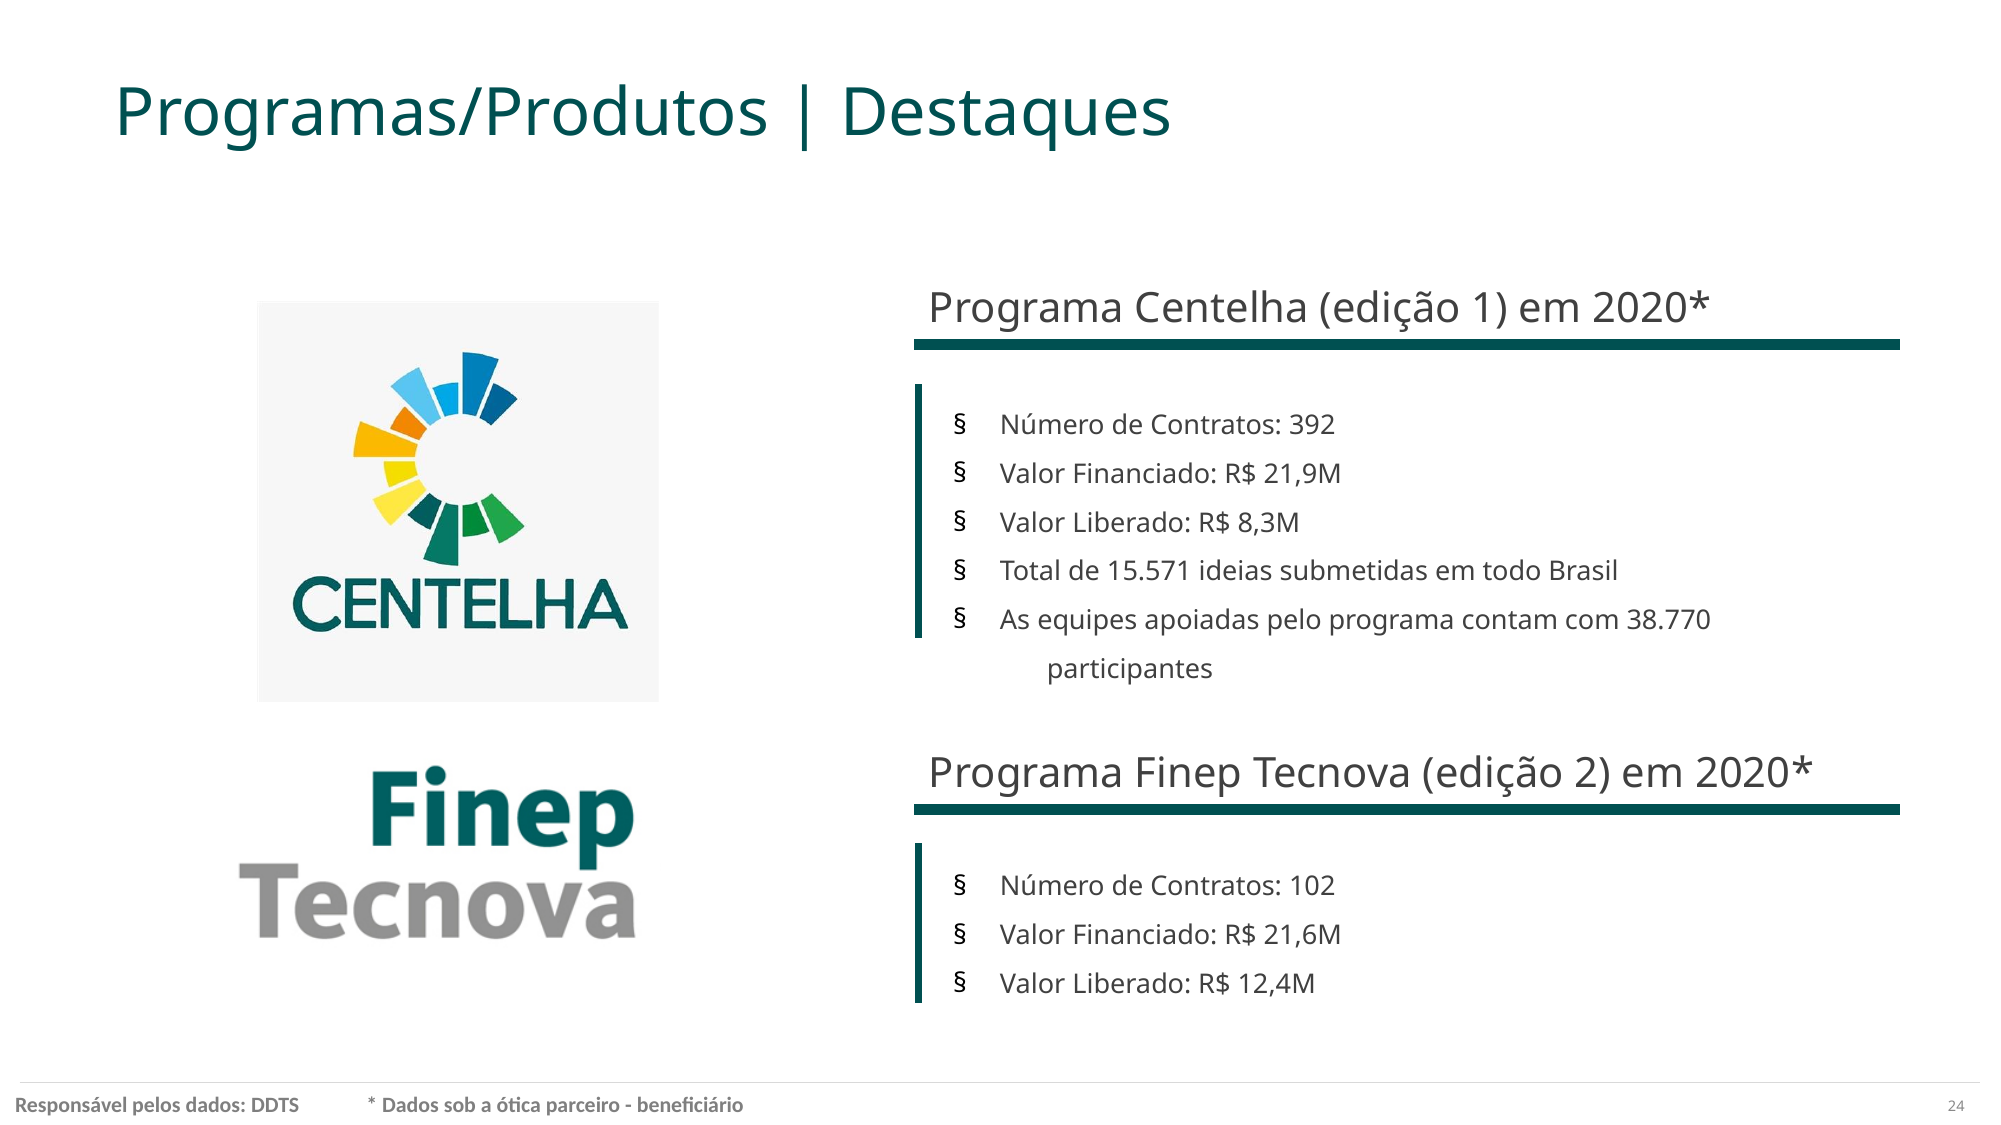

# Programas/Produtos | Destaques
Programa Centelha (edição 1) em 2020*
Número de Contratos: 392
Valor Financiado: R$ 21,9M
Valor Liberado: R$ 8,3M
Total de 15.571 ideias submetidas em todo Brasil
As equipes apoiadas pelo programa contam com 38.770 participantes
Programa Finep Tecnova (edição 2) em 2020*
Número de Contratos: 102
Valor Financiado: R$ 21,6M
Valor Liberado: R$ 12,4M
Responsável pelos dados: DDTS
* Dados sob a ótica parceiro - beneficiário